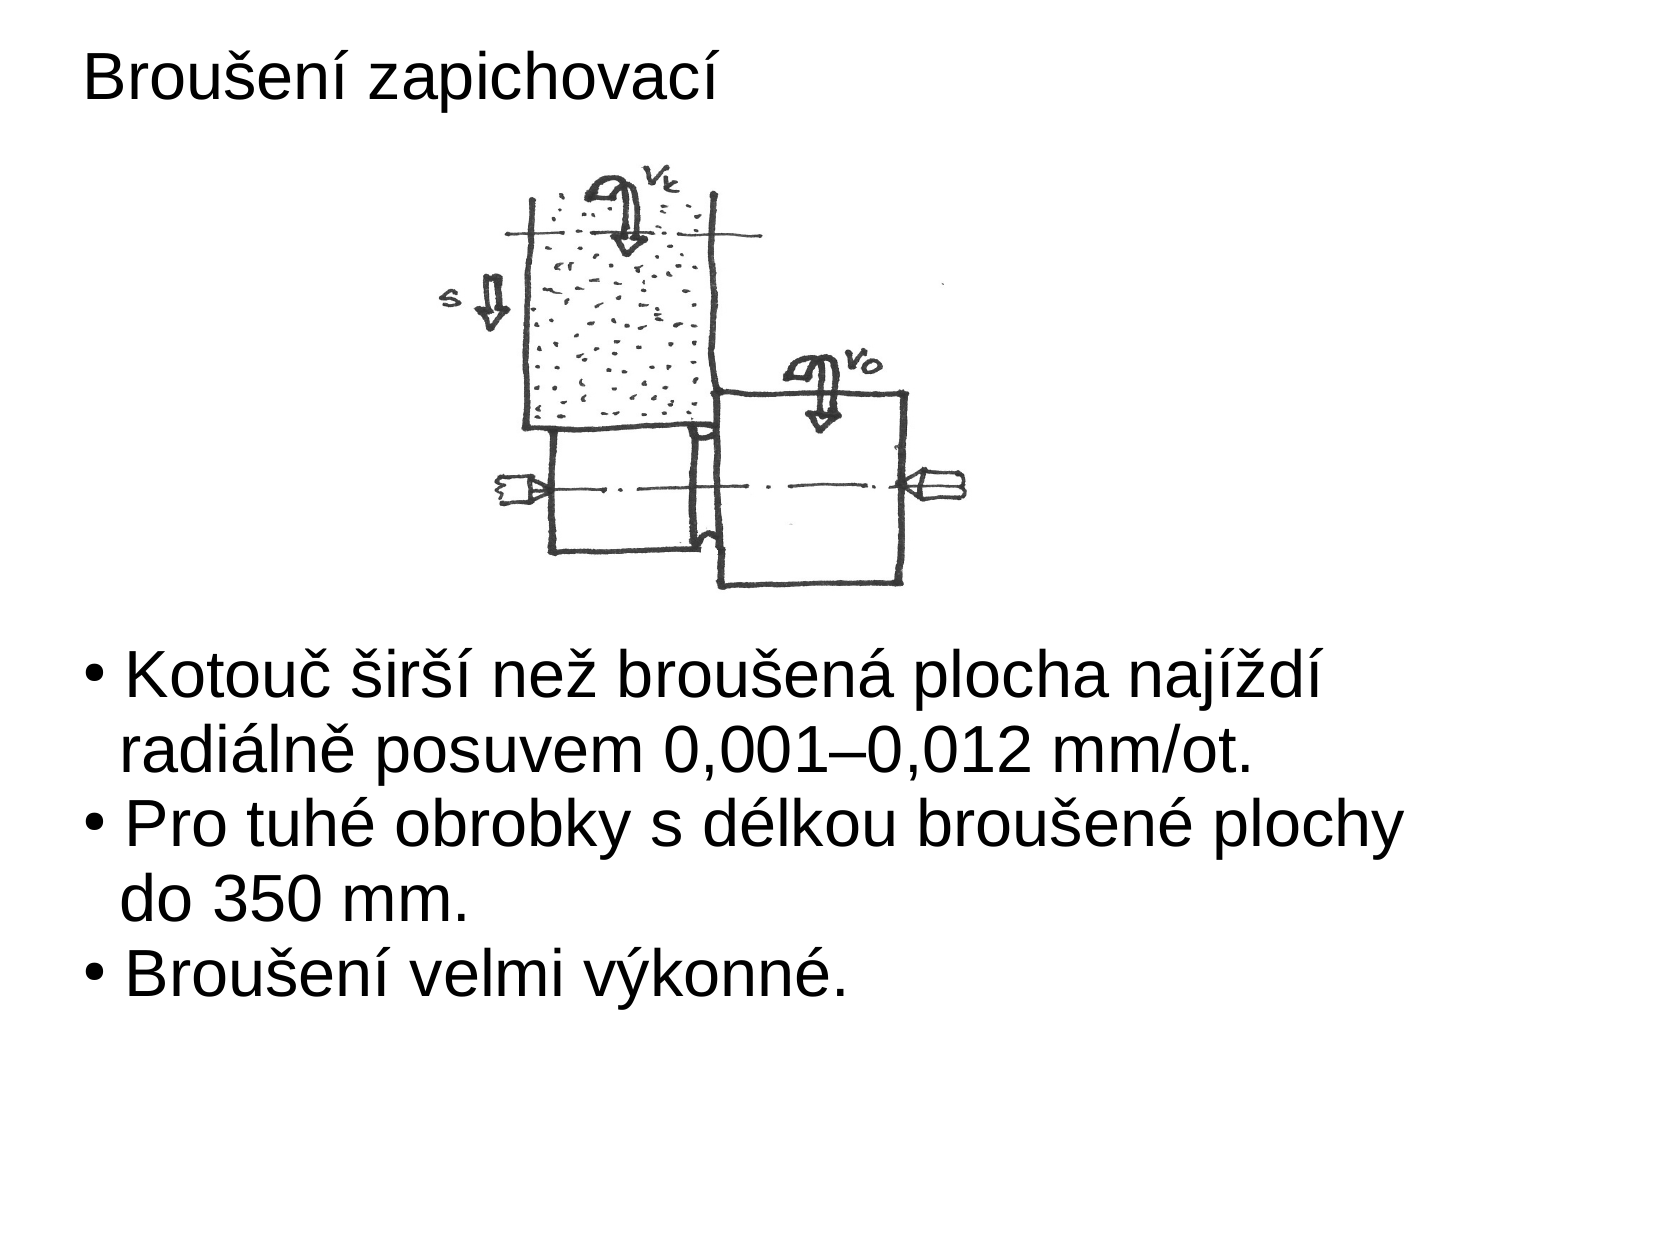

# Broušení zapichovací
 Kotouč širší než broušená plocha najíždí
 radiálně posuvem 0,001–0,012 mm/ot.
 Pro tuhé obrobky s délkou broušené plochy
 do 350 mm.
 Broušení velmi výkonné.